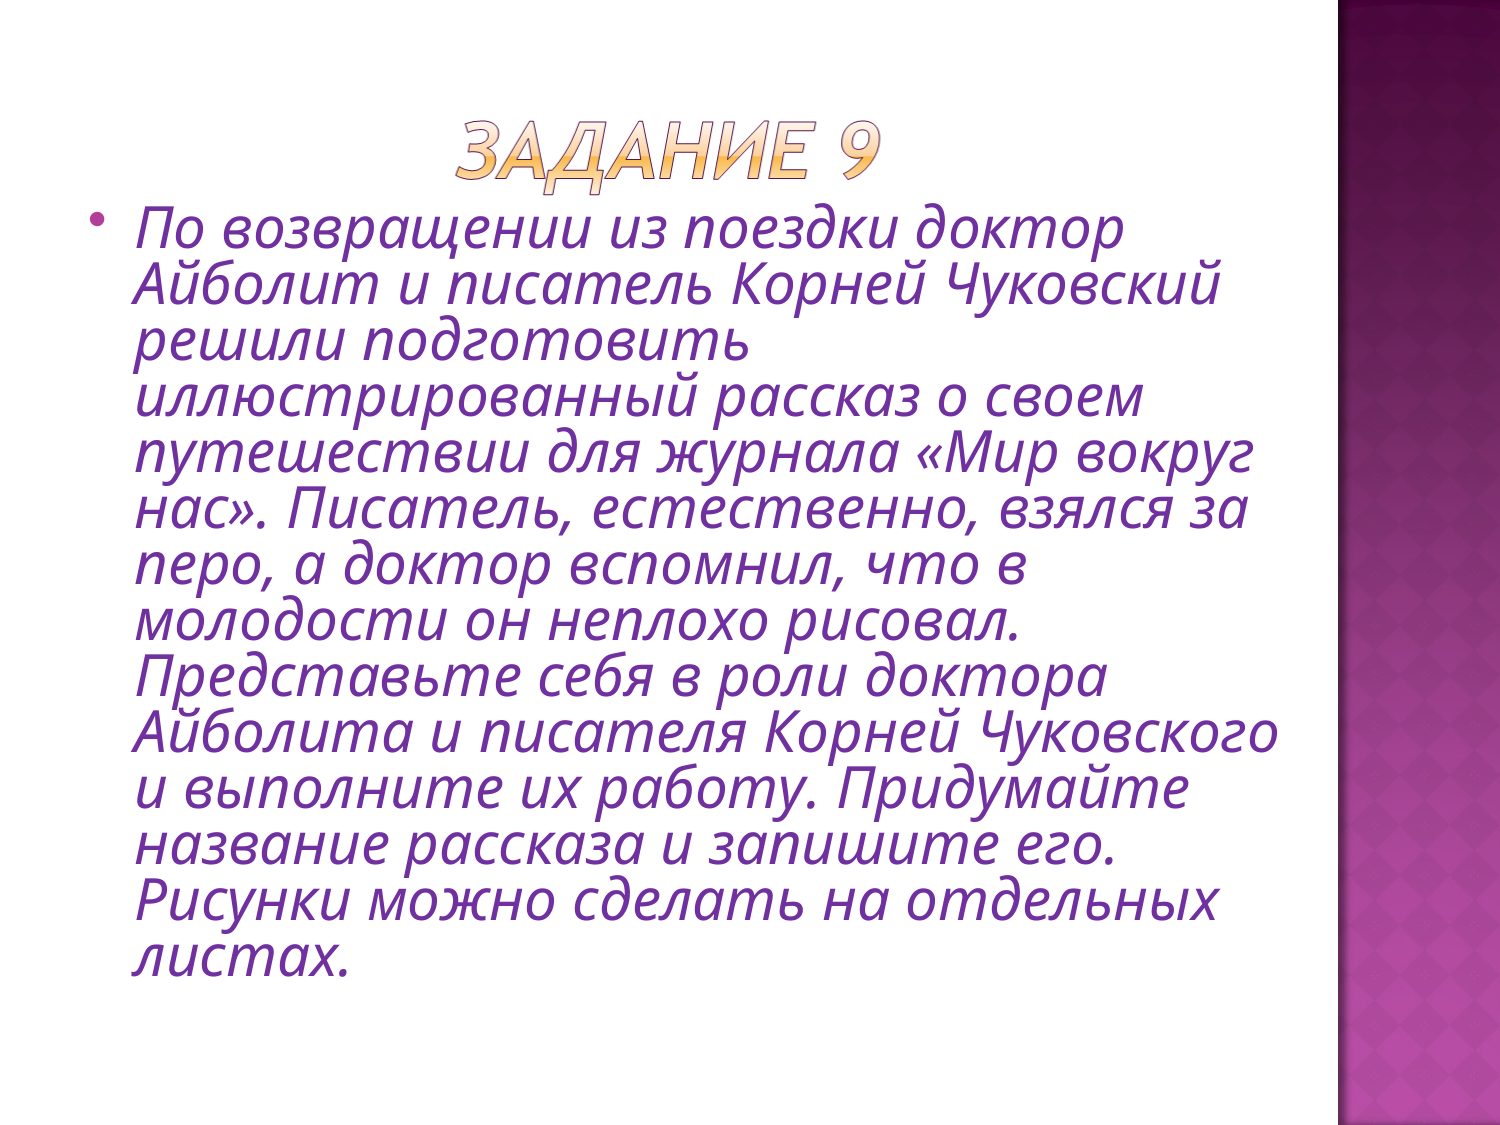

По возвращении из поездки доктор Айболит и писатель Корней Чуковский решили подготовить иллюстрированный рассказ о своем путешествии для журнала «Мир вокруг нас». Писатель, естественно, взялся за перо, а доктор вспомнил, что в молодости он неплохо рисовал. Представьте себя в роли доктора Айболита и писателя Корней Чуковского и выполните их работу. Придумайте название рассказа и запишите его. Рисунки можно сделать на отдельных листах.